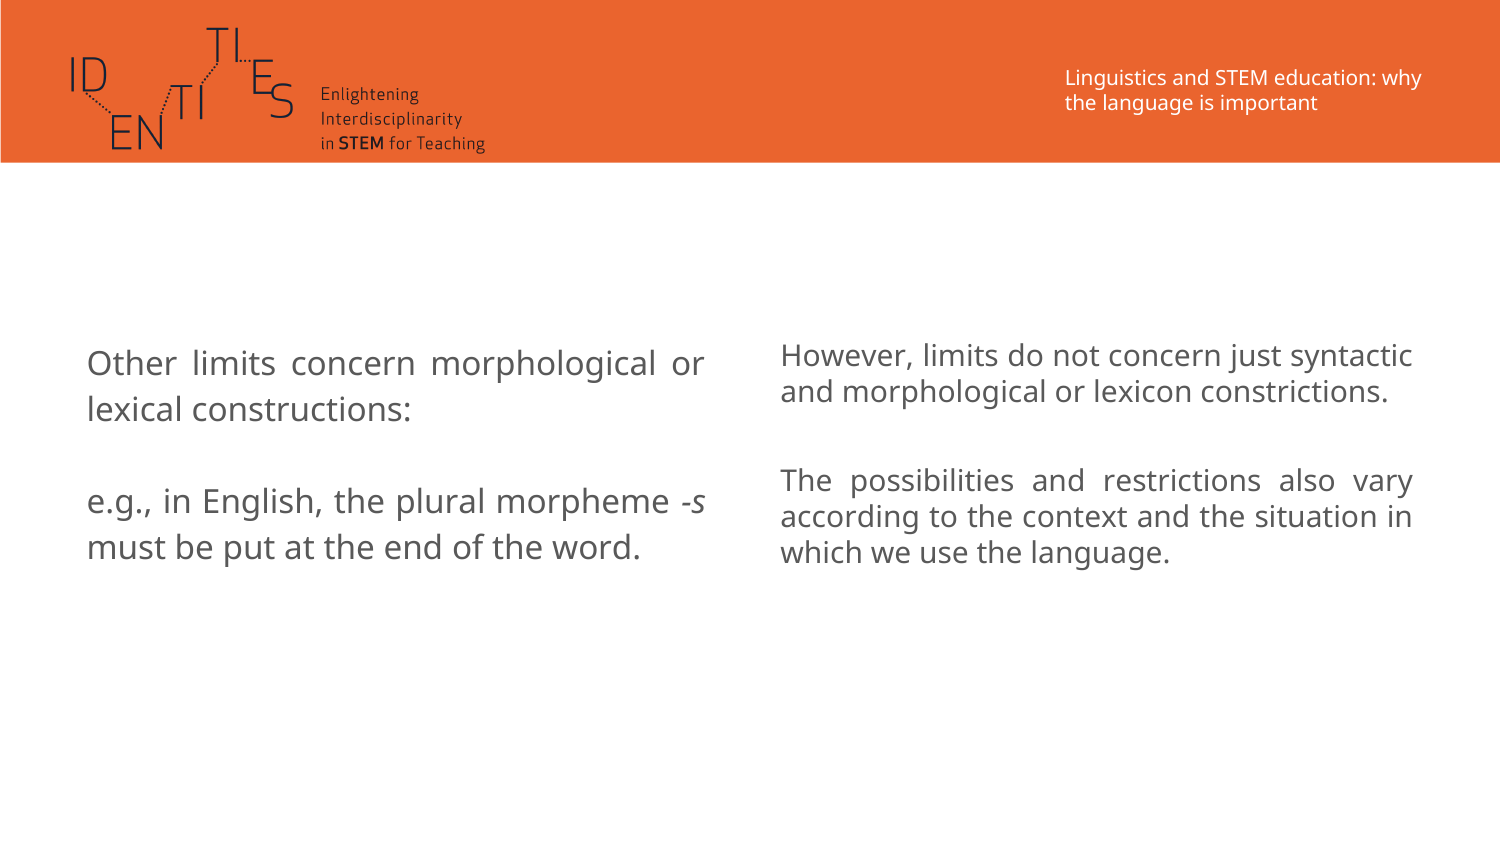

#
Linguistics and STEM education: why the language is important
Other limits concern morphological or lexical constructions:
e.g., in English, the plural morpheme -s must be put at the end of the word.
However, limits do not concern just syntactic and morphological or lexicon constrictions.
The possibilities and restrictions also vary according to the context and the situation in which we use the language.